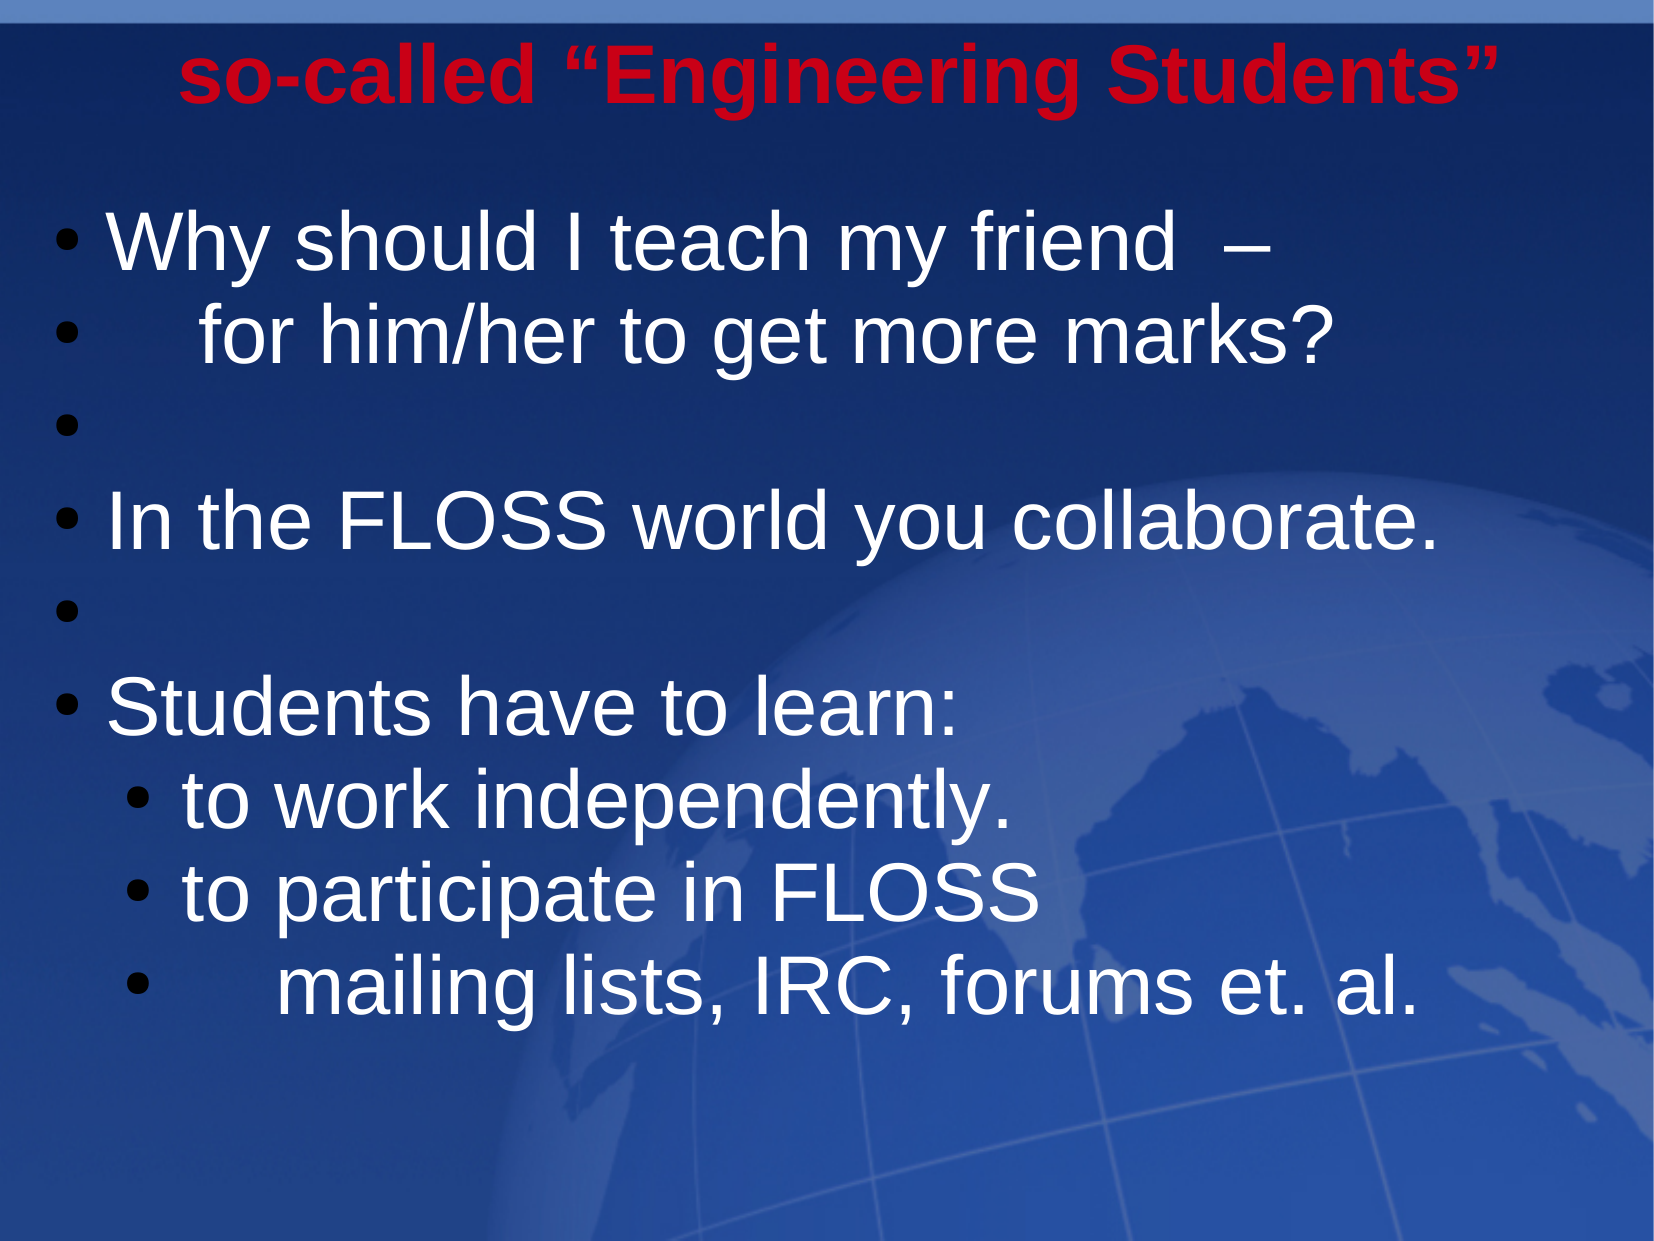

so-called “Engineering Students”
 Why should I teach my friend –
 for him/her to get more marks?
 In the FLOSS world you collaborate.
 Students have to learn:
 to work independently.
 to participate in FLOSS
 mailing lists, IRC, forums et. al.